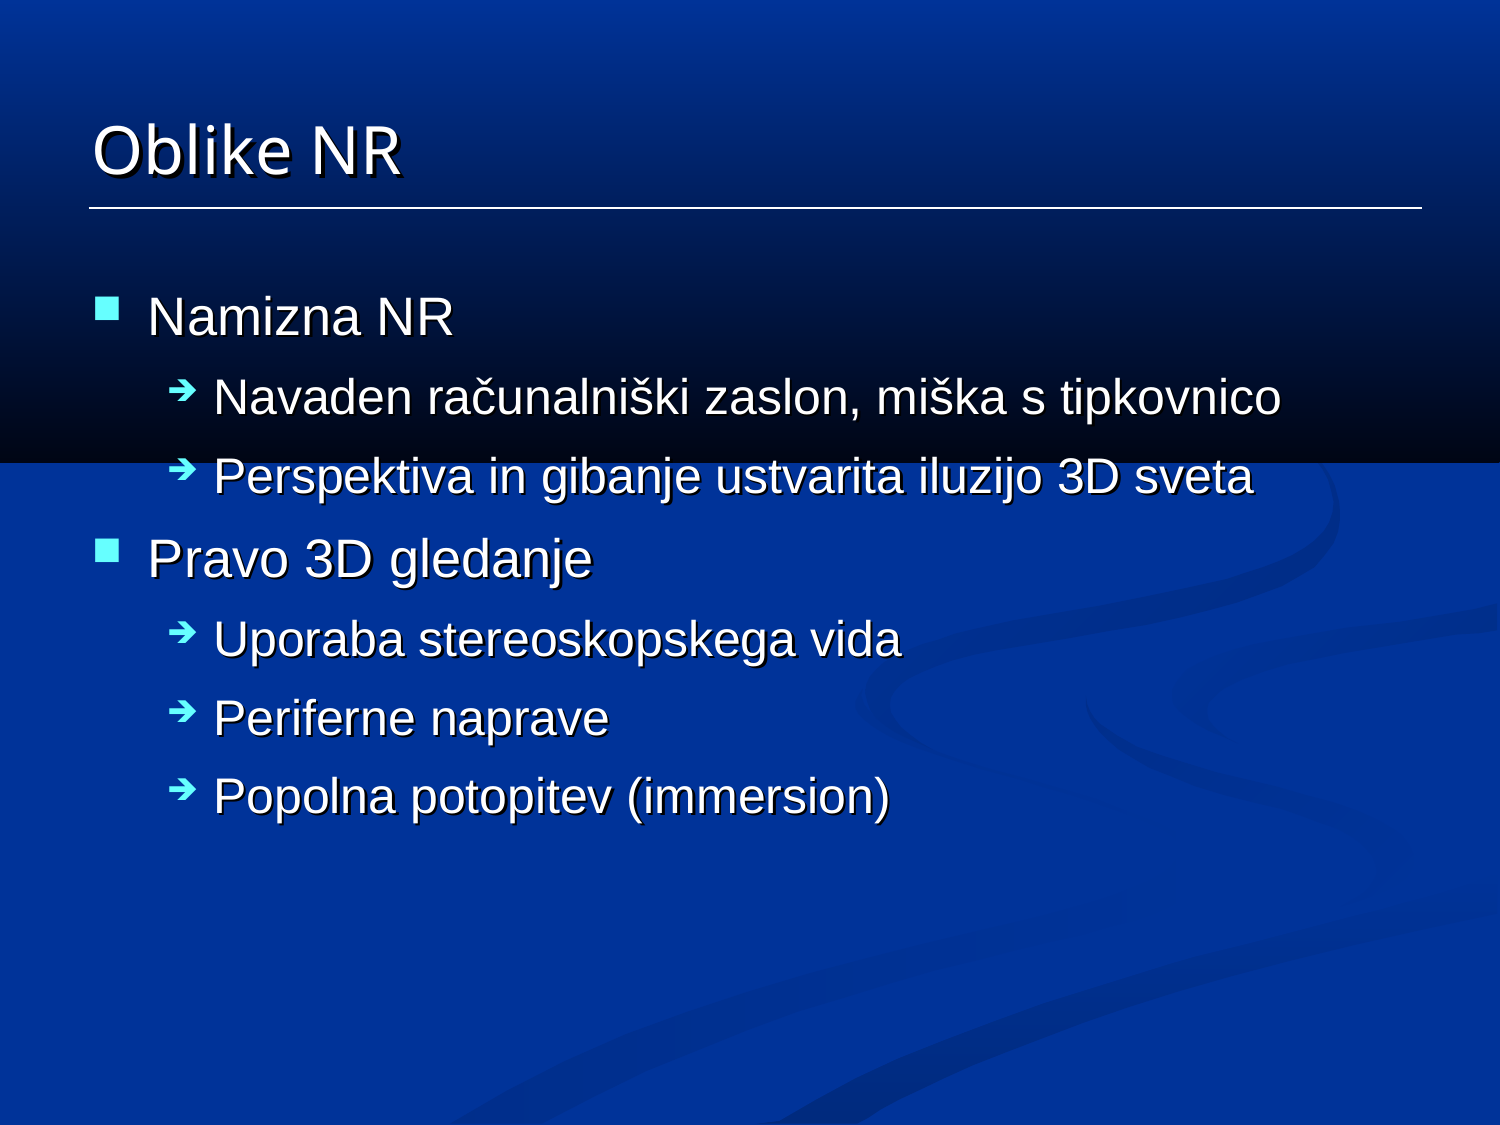

Oblike NR
# Namizna NR
Navaden računalniški zaslon, miška s tipkovnico
Perspektiva in gibanje ustvarita iluzijo 3D sveta
Pravo 3D gledanje
Uporaba stereoskopskega vida
Periferne naprave
Popolna potopitev (immersion)